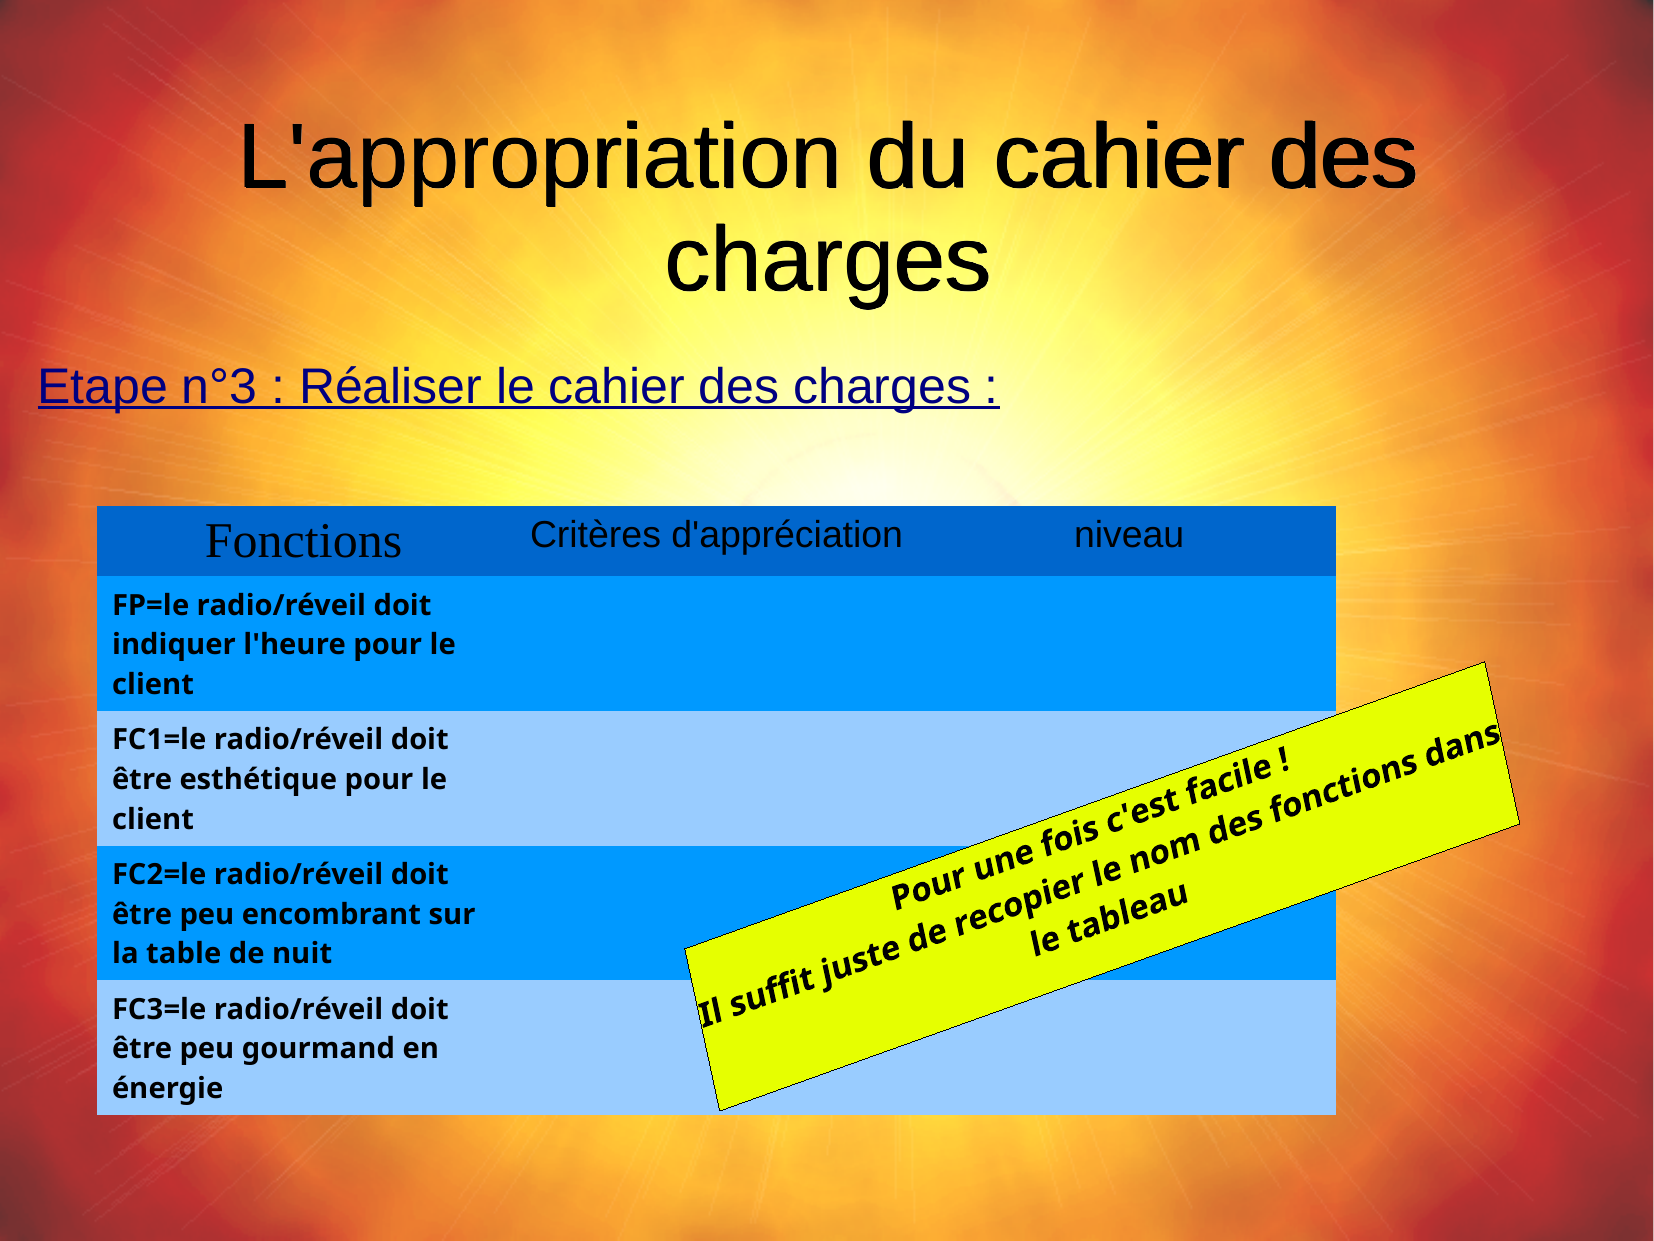

# L'appropriation du cahier des charges
Etape n°3 : Réaliser le cahier des charges :
| Fonctions | Critères d'appréciation | niveau |
| --- | --- | --- |
| FP=le radio/réveil doit indiquer l'heure pour le client | | |
| FC1=le radio/réveil doit être esthétique pour le client | | |
| FC2=le radio/réveil doit être peu encombrant sur la table de nuit | | |
| FC3=le radio/réveil doit être peu gourmand en énergie | | |
Pour une fois c'est facile !
Il suffit juste de recopier le nom des fonctions dans le tableau